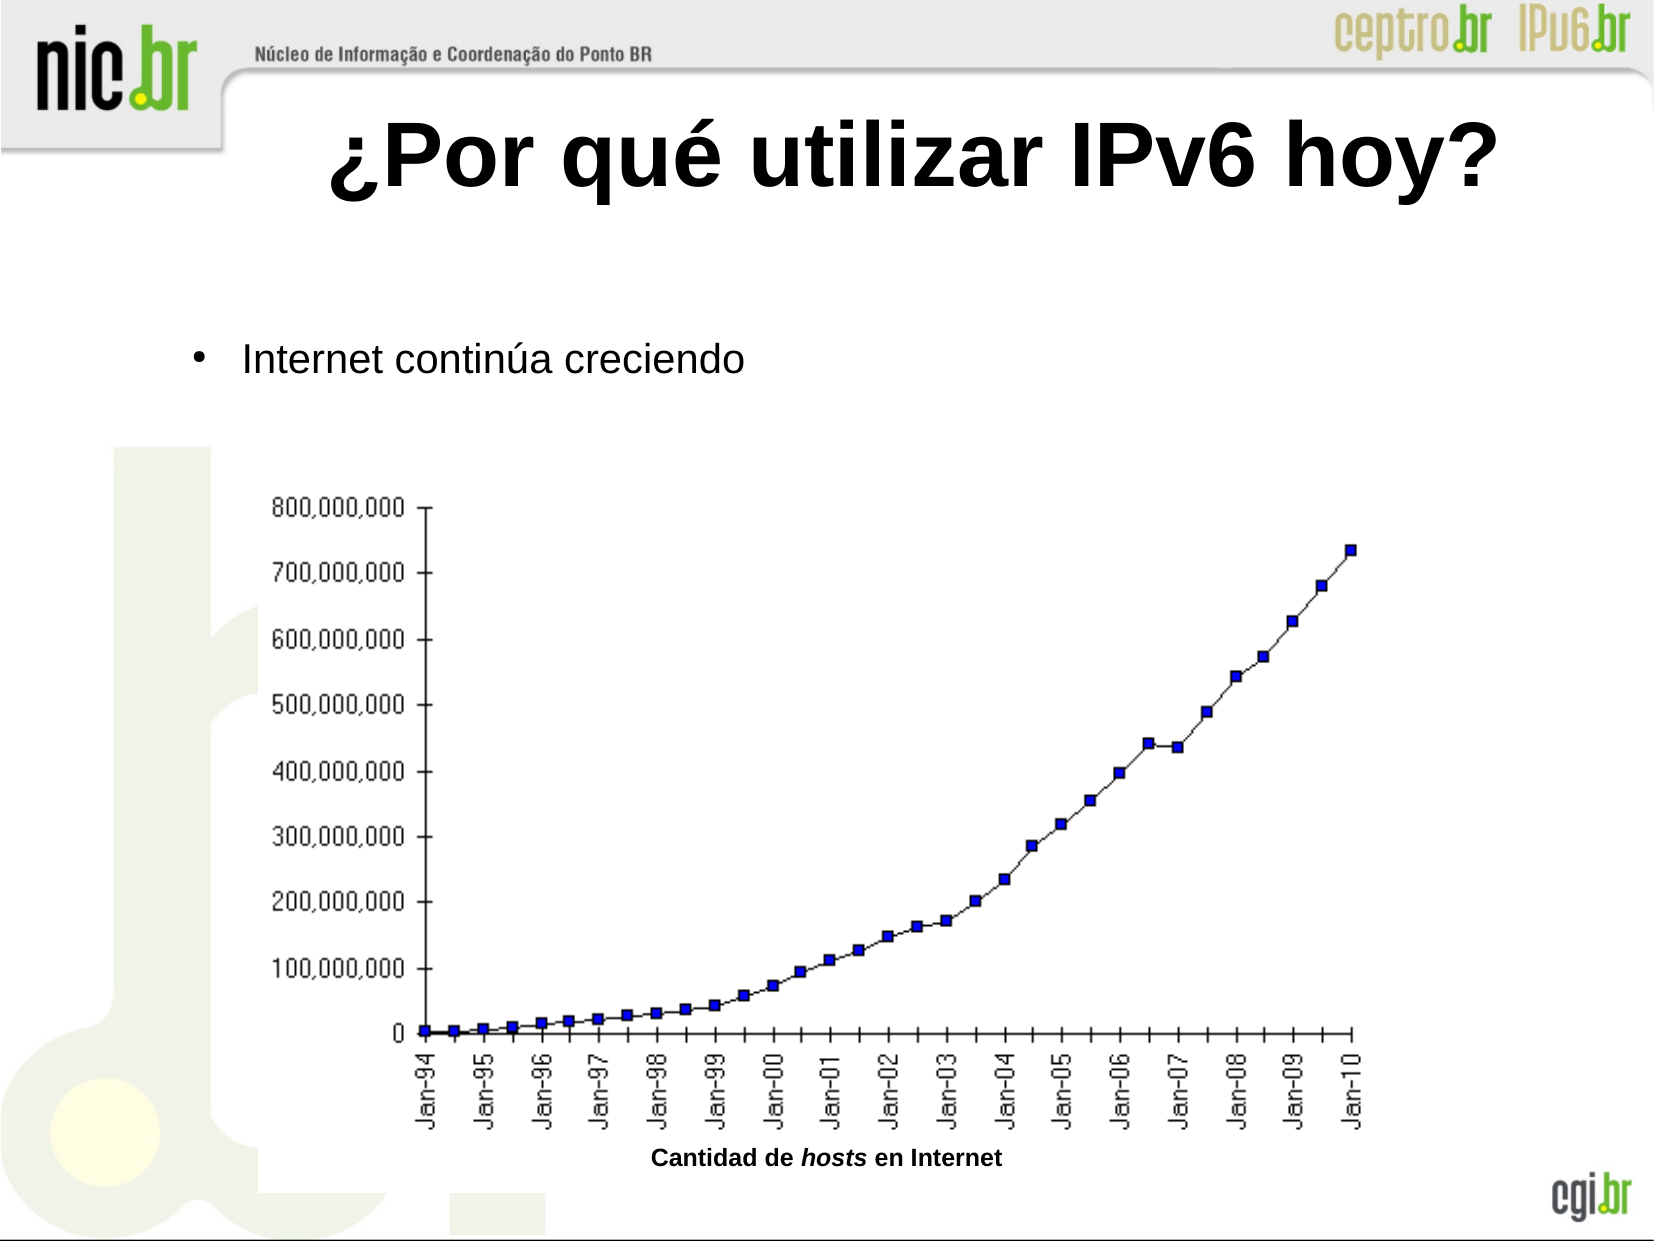

¿Por qué utilizar IPv6 hoy?
Internet continúa creciendo
Cantidad de hosts en Internet